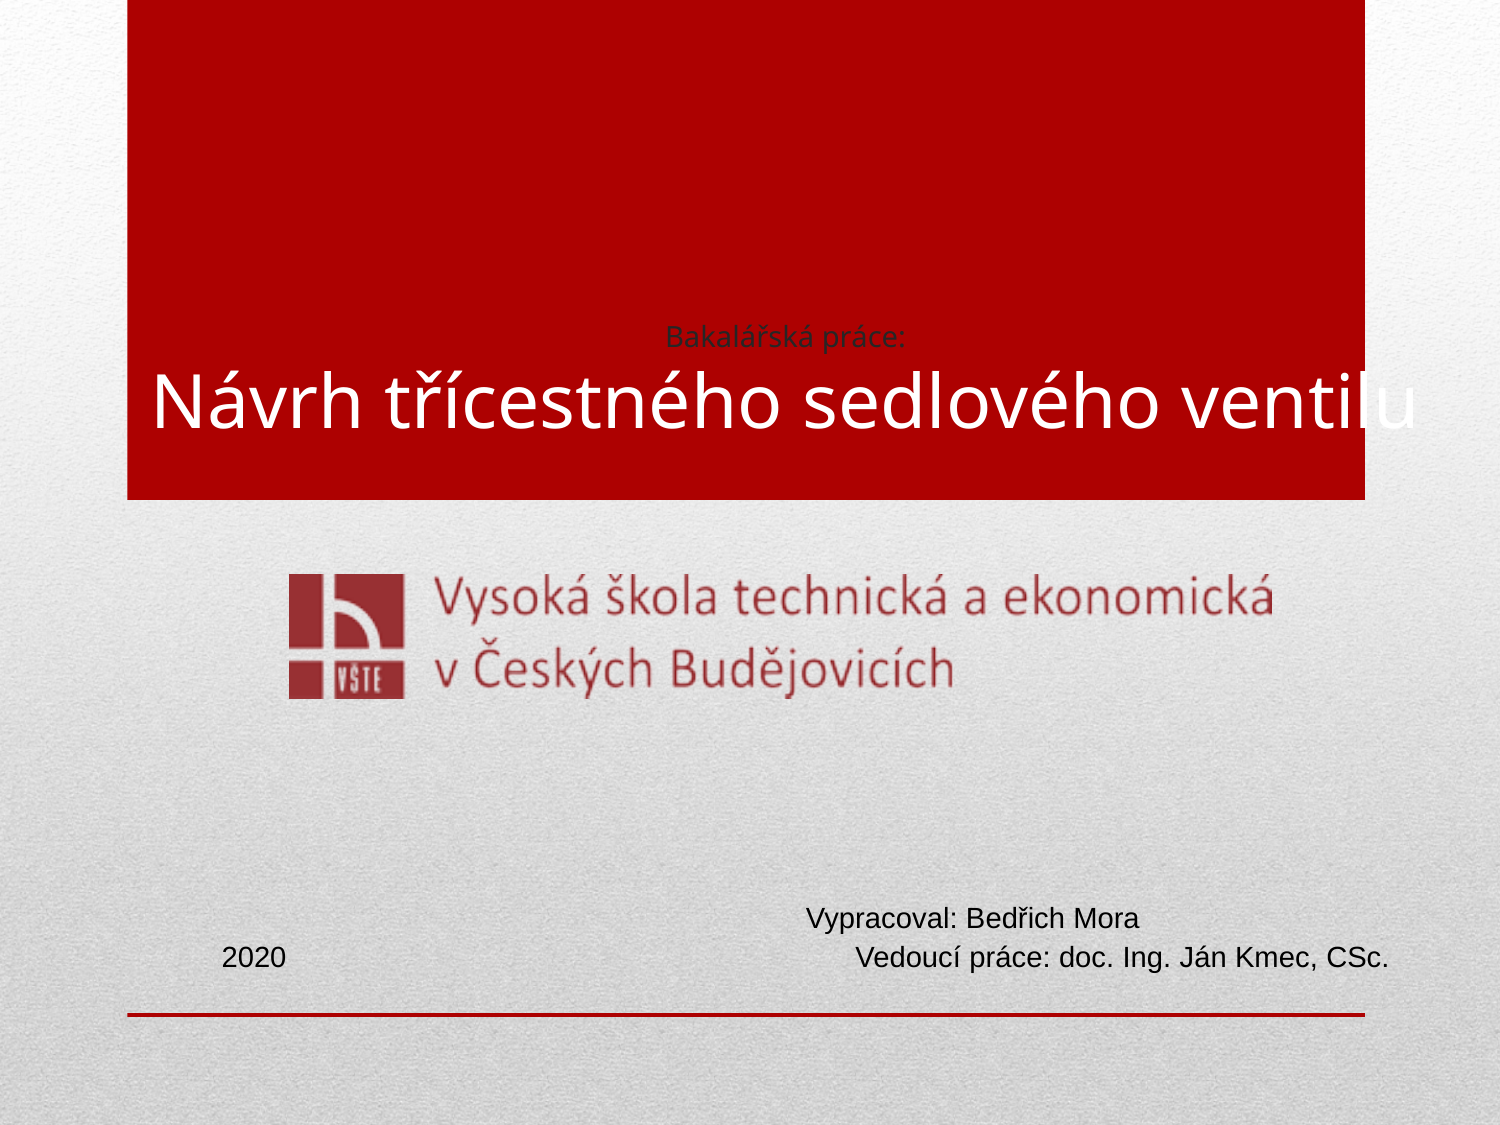

# Bakalářská práce: Návrh třícestného sedlového ventilu Vypracoval: Bedřich Mora 2020 		Vedoucí práce: doc. Ing. Ján Kmec, CSc.